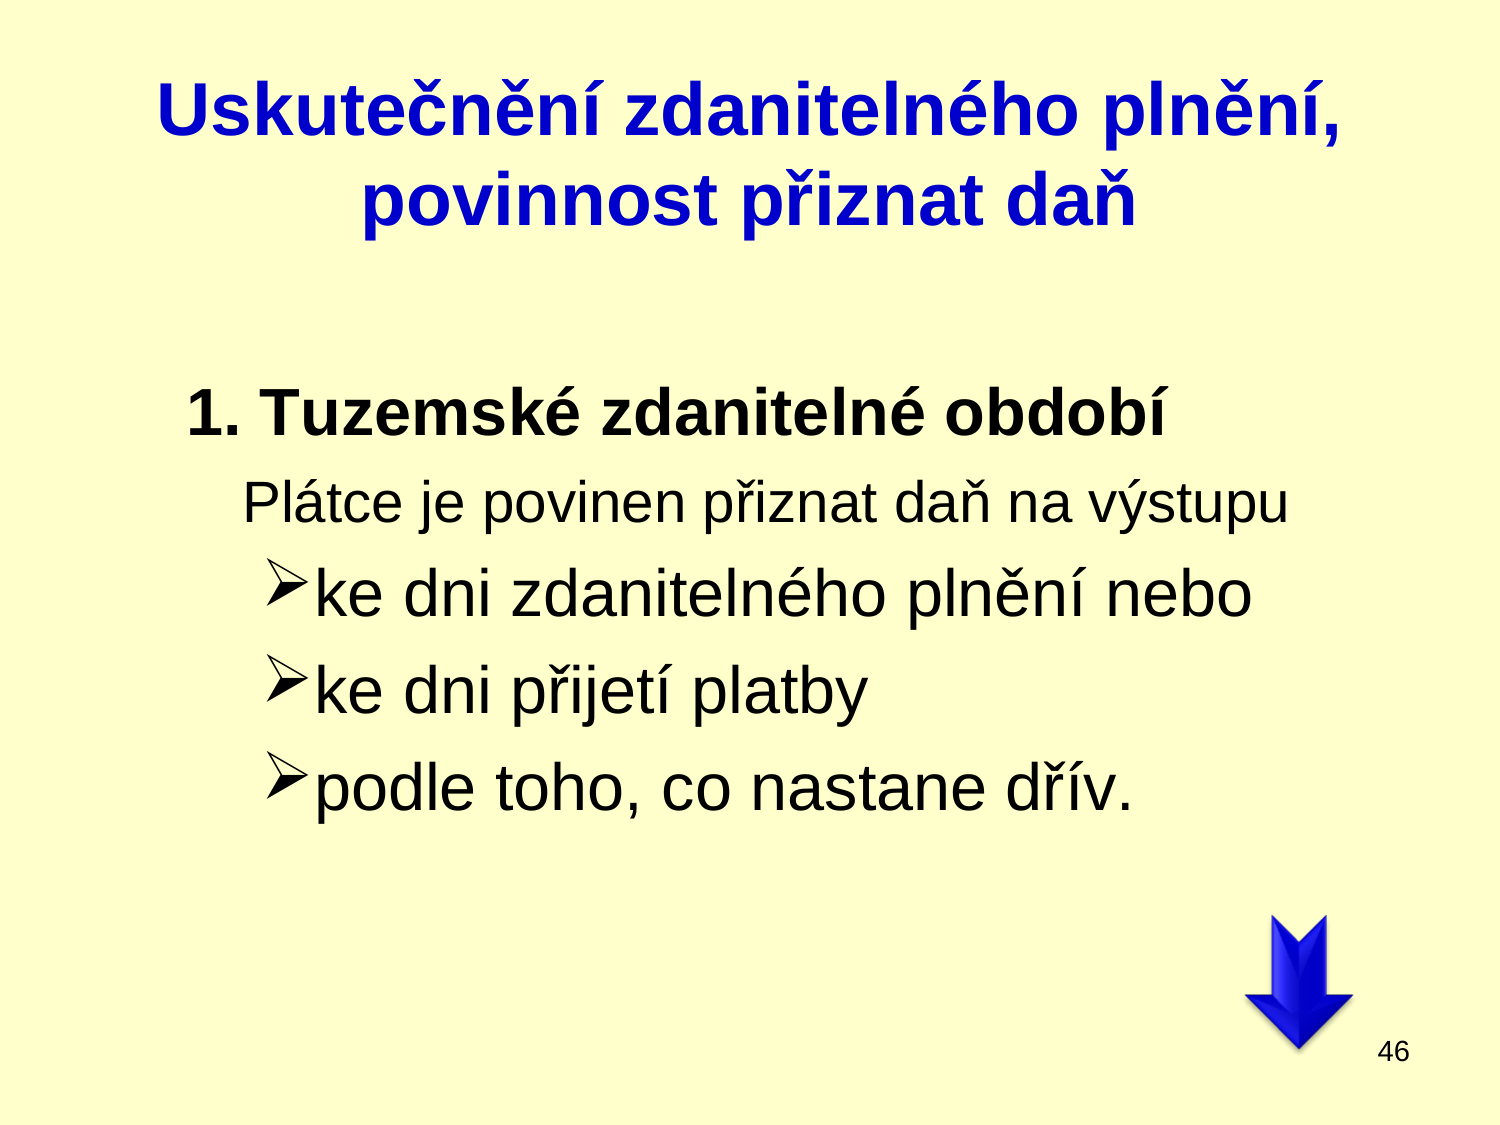

# Uskutečnění zdanitelného plnění, povinnost přiznat daň
1. Tuzemské zdanitelné období
	Plátce je povinen přiznat daň na výstupu
ke dni zdanitelného plnění nebo
ke dni přijetí platby
podle toho, co nastane dřív.